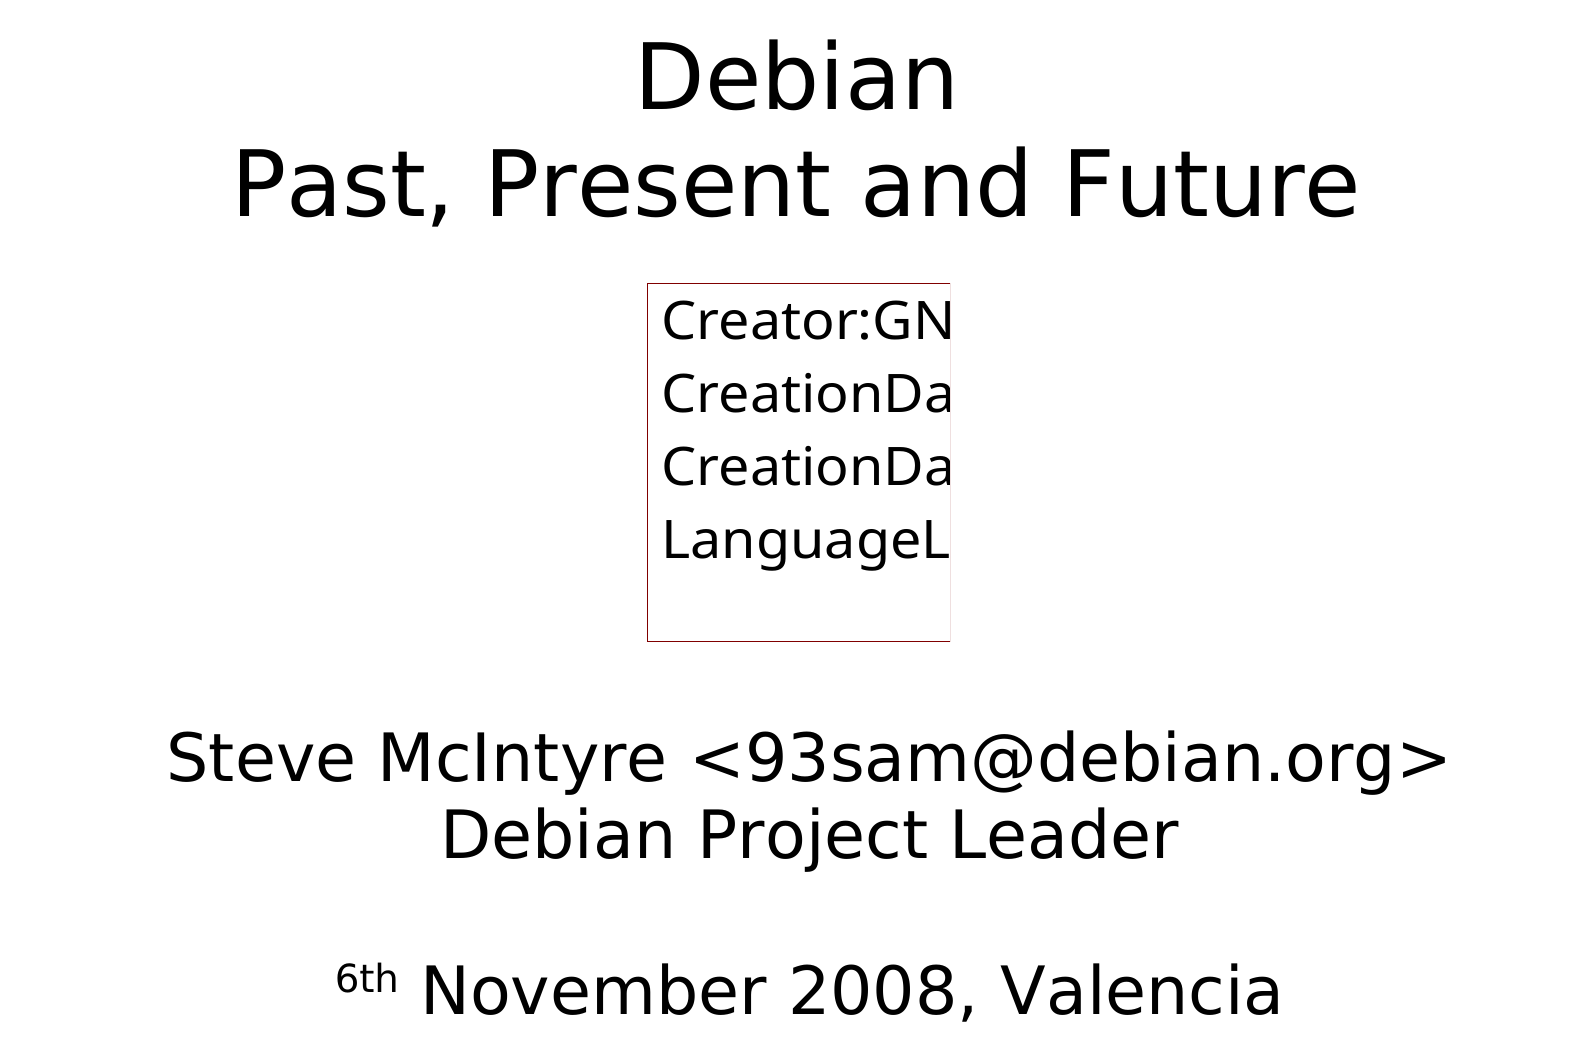

# Debian Past, Present and Future
Steve McIntyre <93sam@debian.org>
Debian Project Leader
6th November 2008, Valencia
1